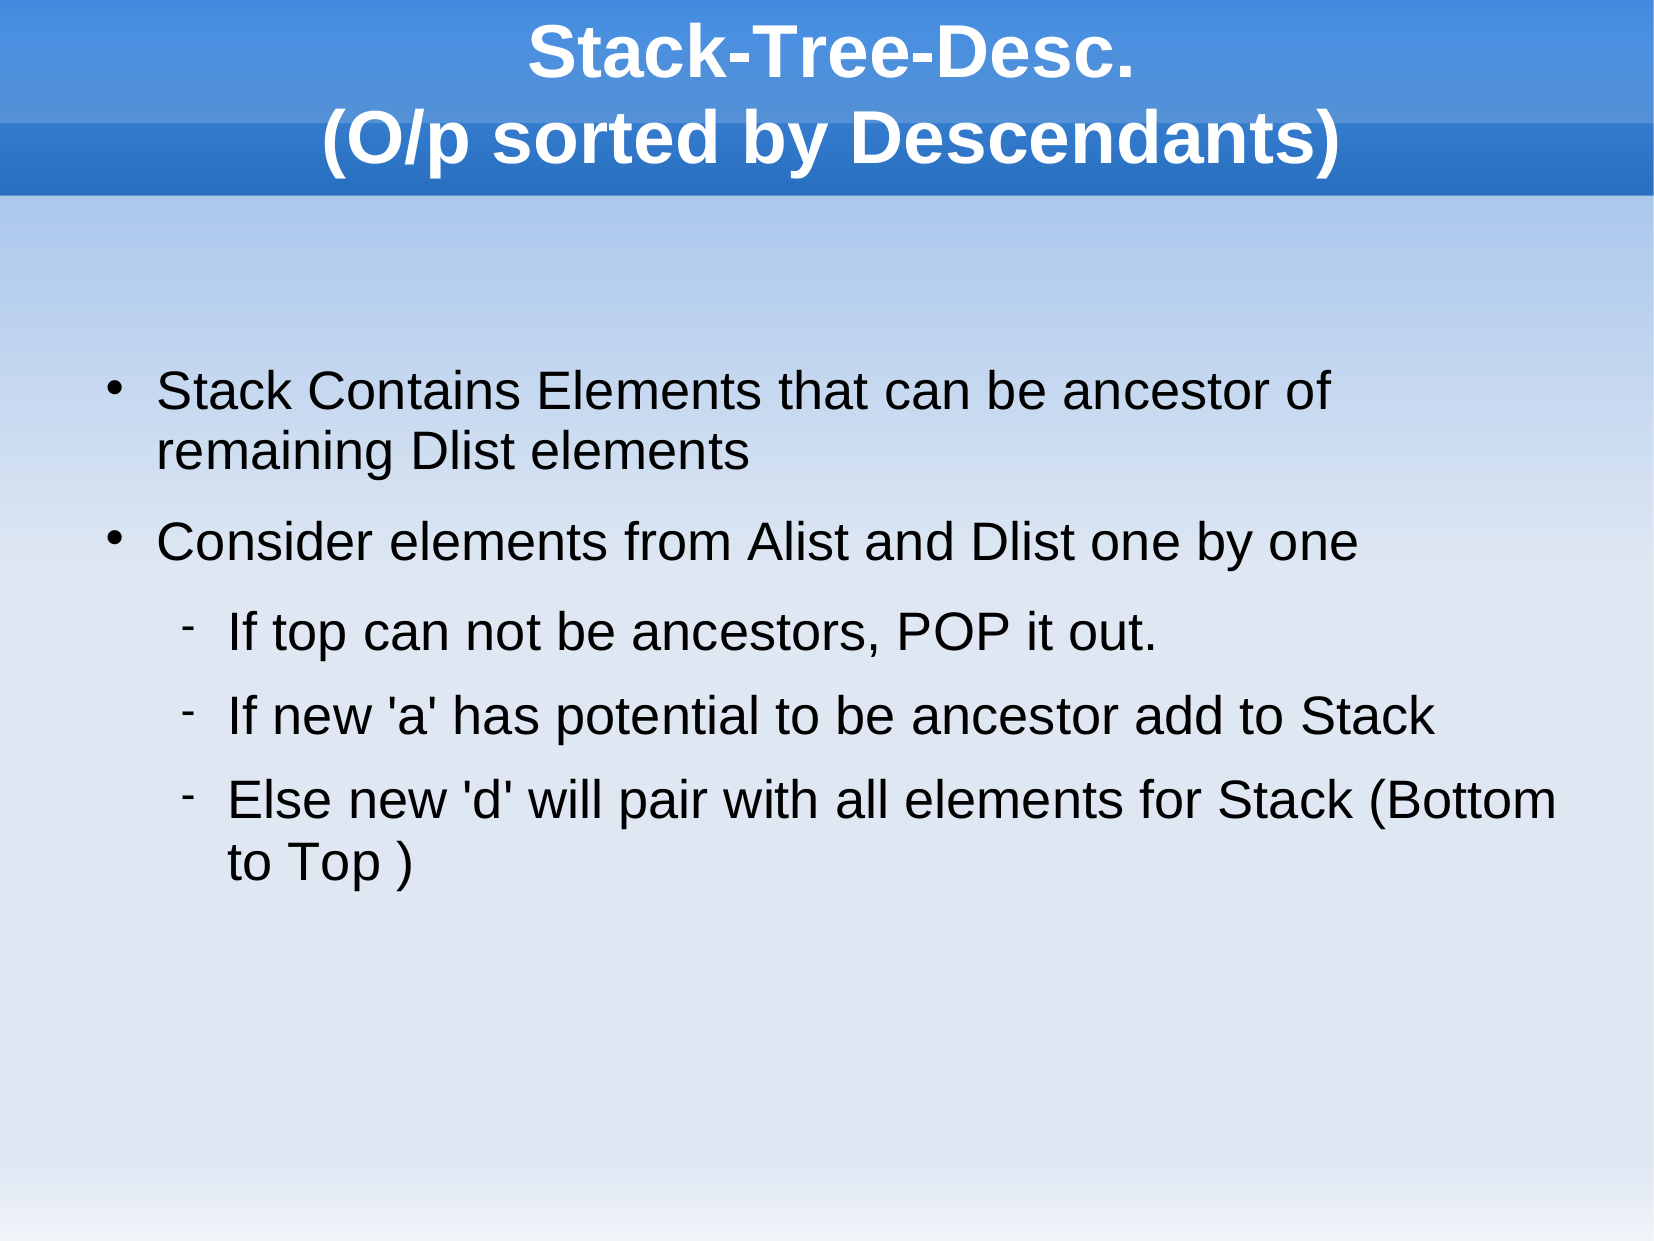

# Stack-Tree-Desc. (O/p sorted by Descendants)‏
Stack Contains Elements that can be ancestor of remaining Dlist elements
Consider elements from Alist and Dlist one by one
If top can not be ancestors, POP it out.
If new 'a' has potential to be ancestor add to Stack
Else new 'd' will pair with all elements for Stack (Bottom to Top )‏